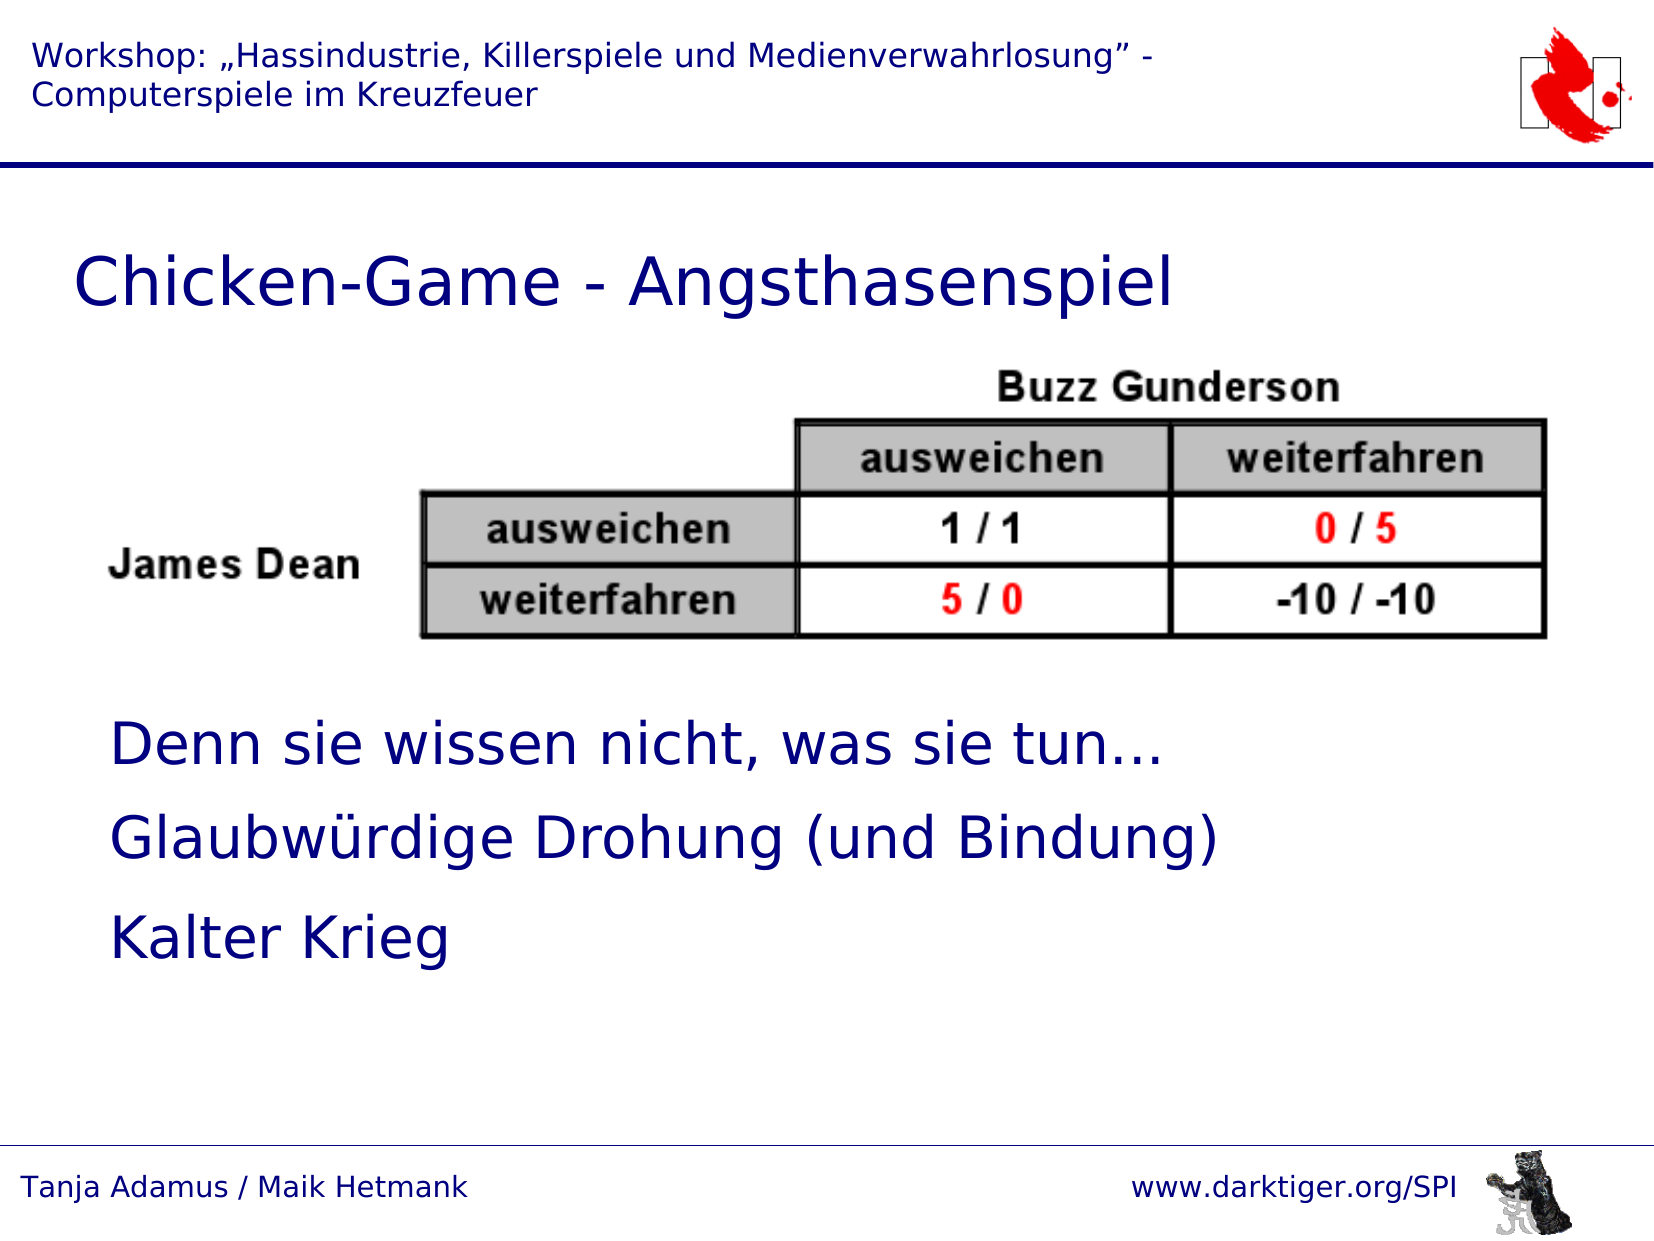

Workshop: „Hassindustrie, Killerspiele und Medienverwahrlosung” - Computerspiele im Kreuzfeuer
Chicken-Game - Angsthasenspiel
Denn sie wissen nicht, was sie tun...
Glaubwürdige Drohung (und Bindung)
Kalter Krieg